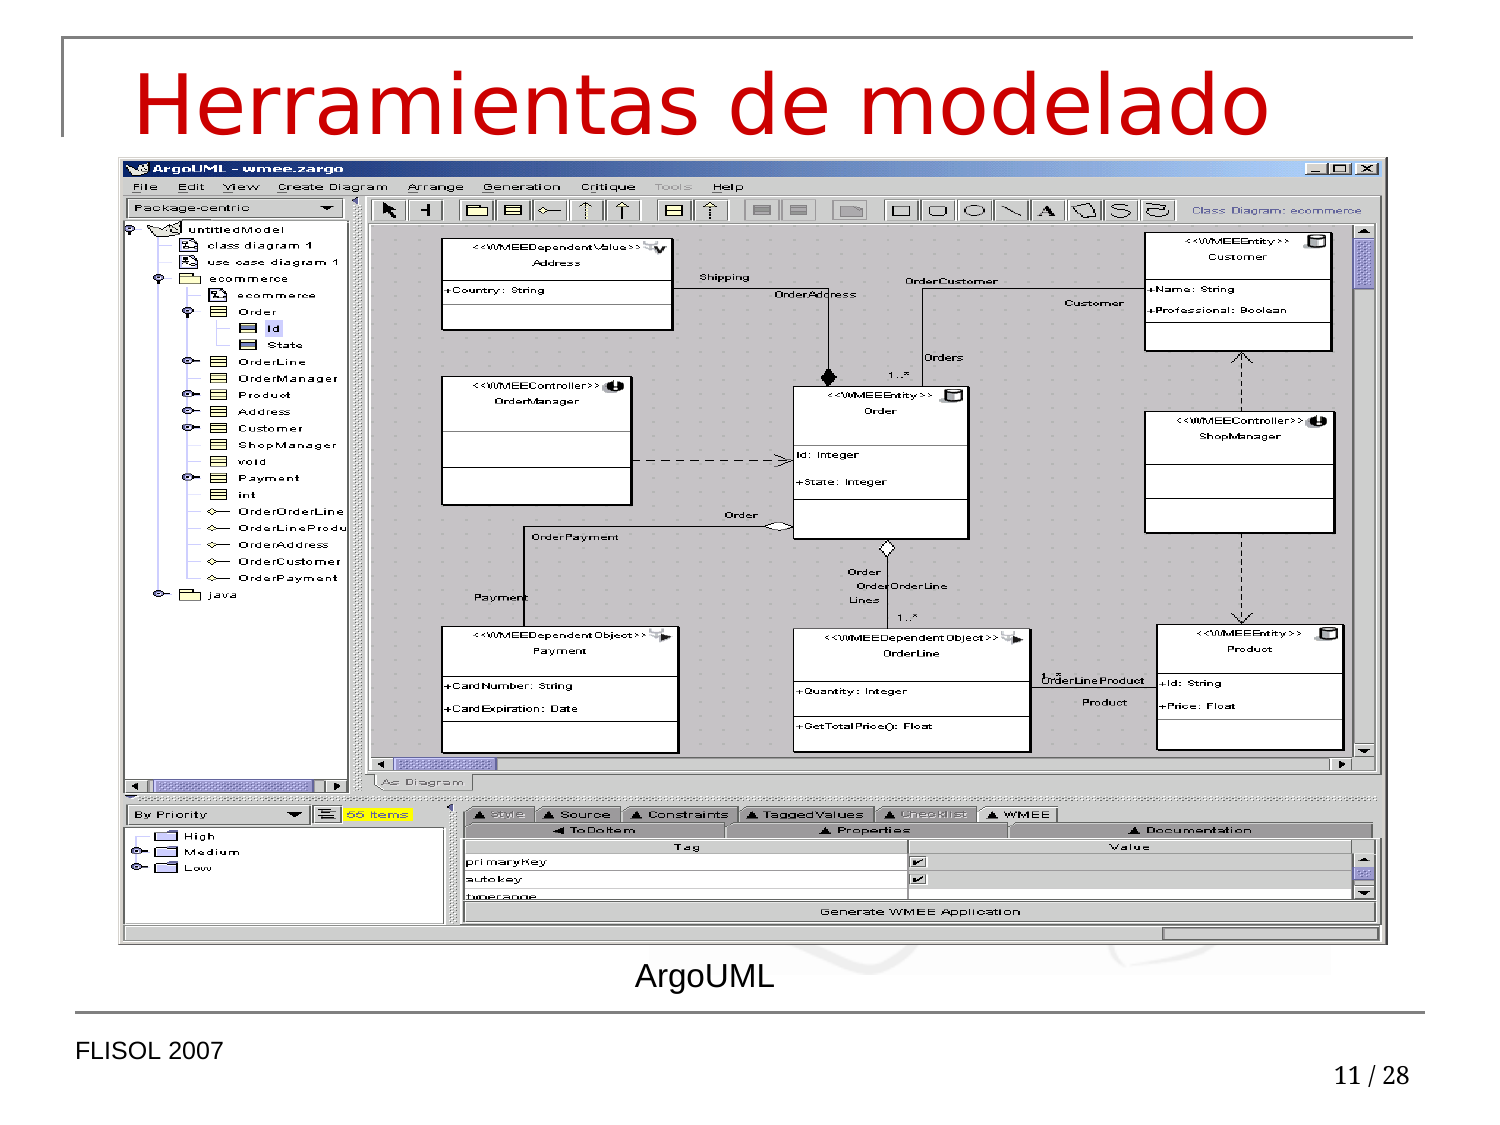

# Herramientas de modelado
ArgoUML
11
COMPETISOFT